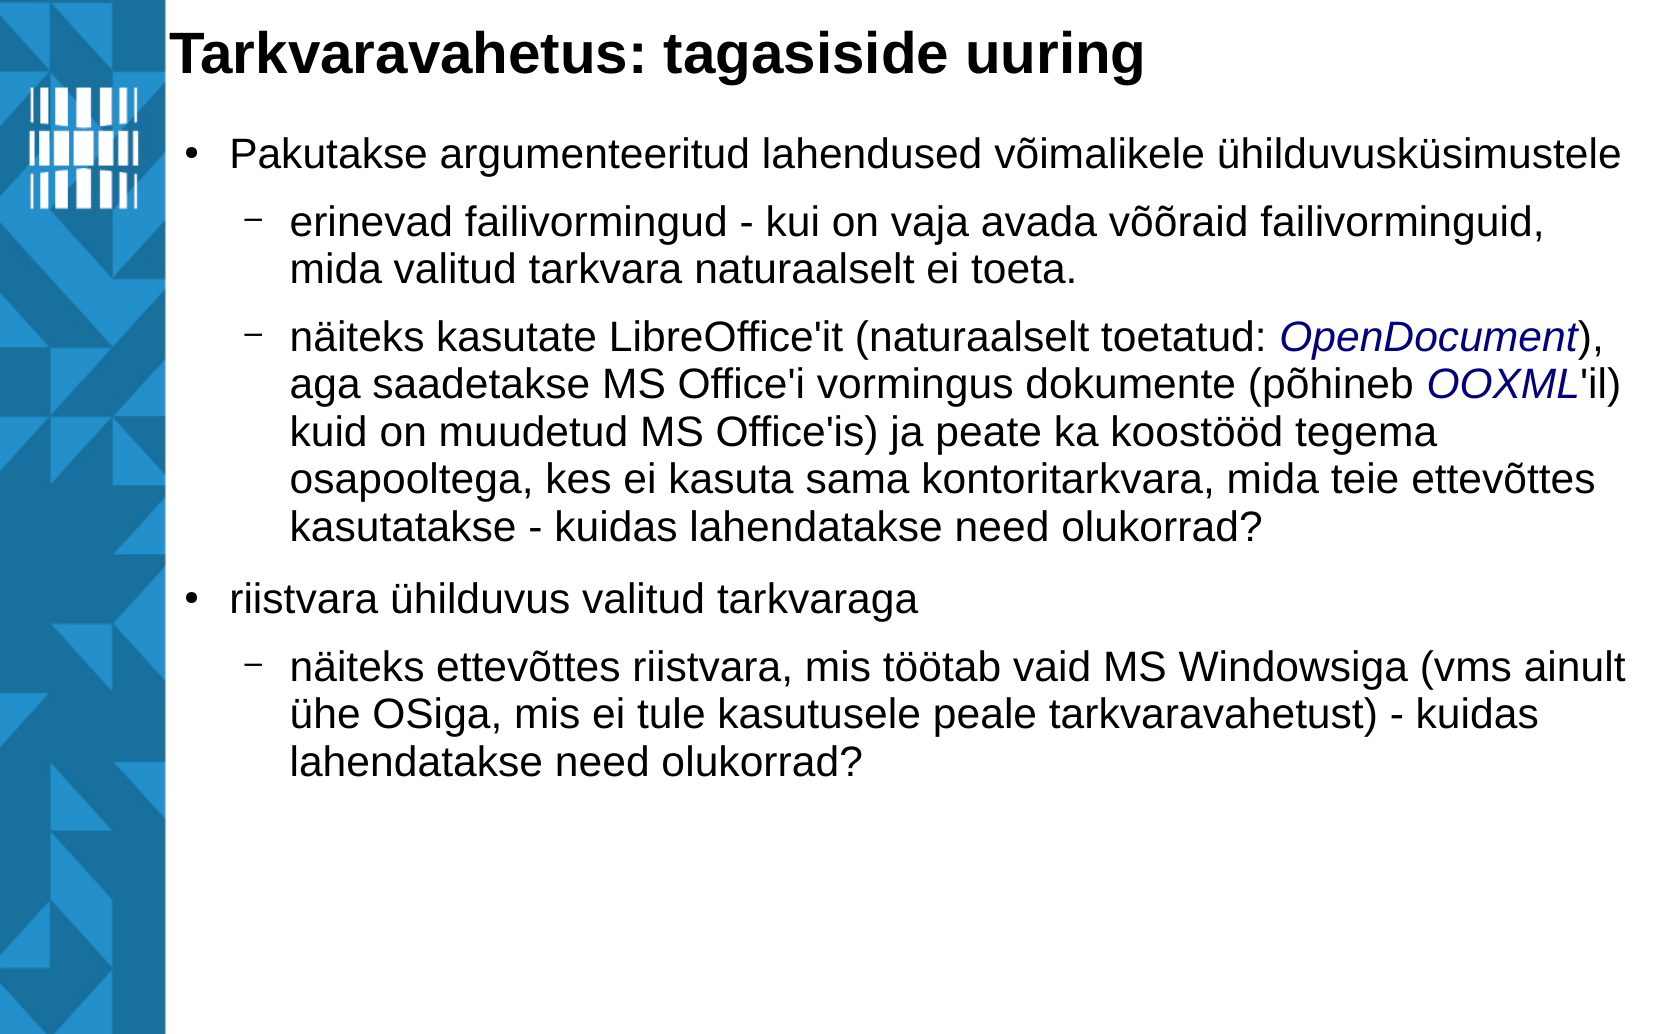

# Tarkvaravahetus: tagasiside uuring
Pakutakse argumenteeritud lahendused võimalikele ühilduvusküsimustele
erinevad failivormingud - kui on vaja avada võõraid failivorminguid, mida valitud tarkvara naturaalselt ei toeta.
näiteks kasutate LibreOffice'it (naturaalselt toetatud: OpenDocument), aga saadetakse MS Office'i vormingus dokumente (põhineb OOXML'il) kuid on muudetud MS Office'is) ja peate ka koostööd tegema osapooltega, kes ei kasuta sama kontoritarkvara, mida teie ettevõttes kasutatakse - kuidas lahendatakse need olukorrad?
riistvara ühilduvus valitud tarkvaraga
näiteks ettevõttes riistvara, mis töötab vaid MS Windowsiga (vms ainult ühe OSiga, mis ei tule kasutusele peale tarkvaravahetust) - kuidas lahendatakse need olukorrad?